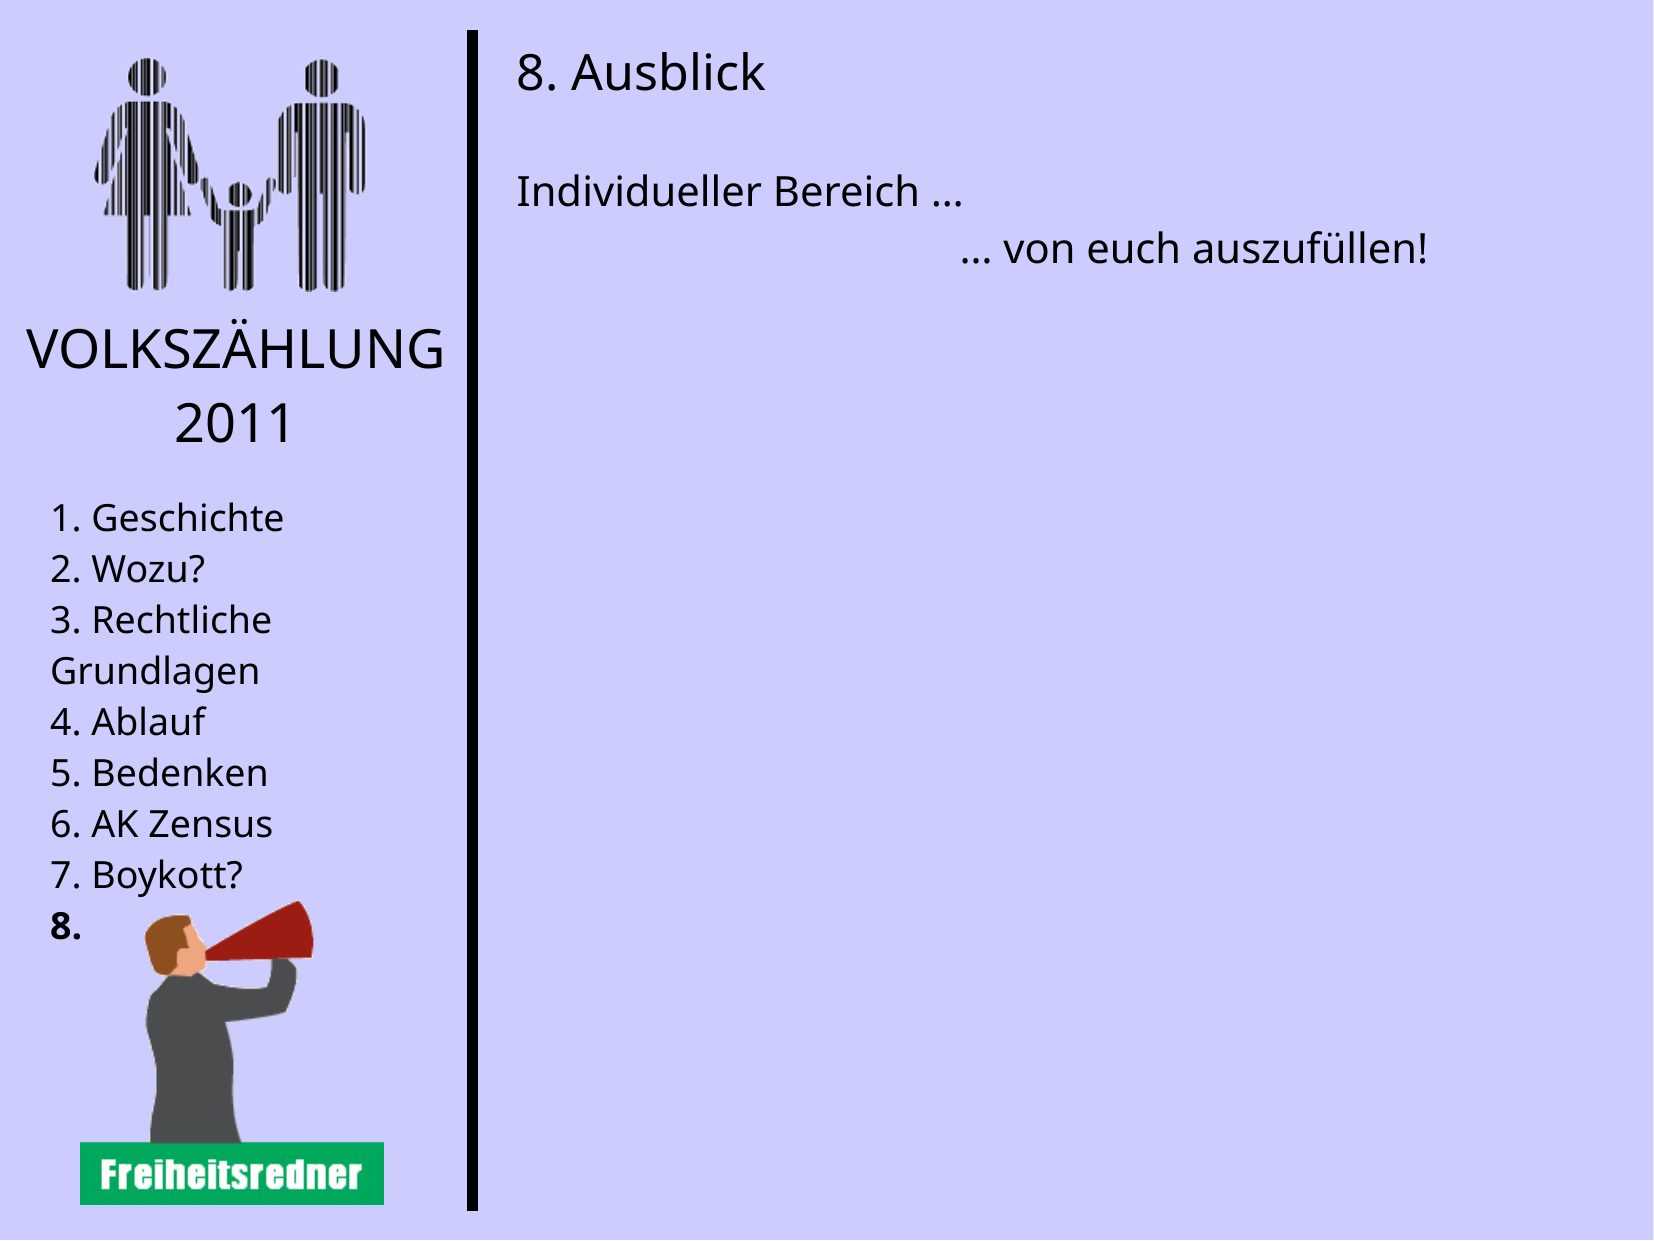

8. Ausblick
Individueller Bereich …
						… von euch auszufüllen!
VOLKSZÄHLUNG
2011
1. Geschichte
2. Wozu?
3. Rechtliche Grundlagen
4. Ablauf
5. Bedenken
6. AK Zensus
7. Boykott?
8. Ausblick